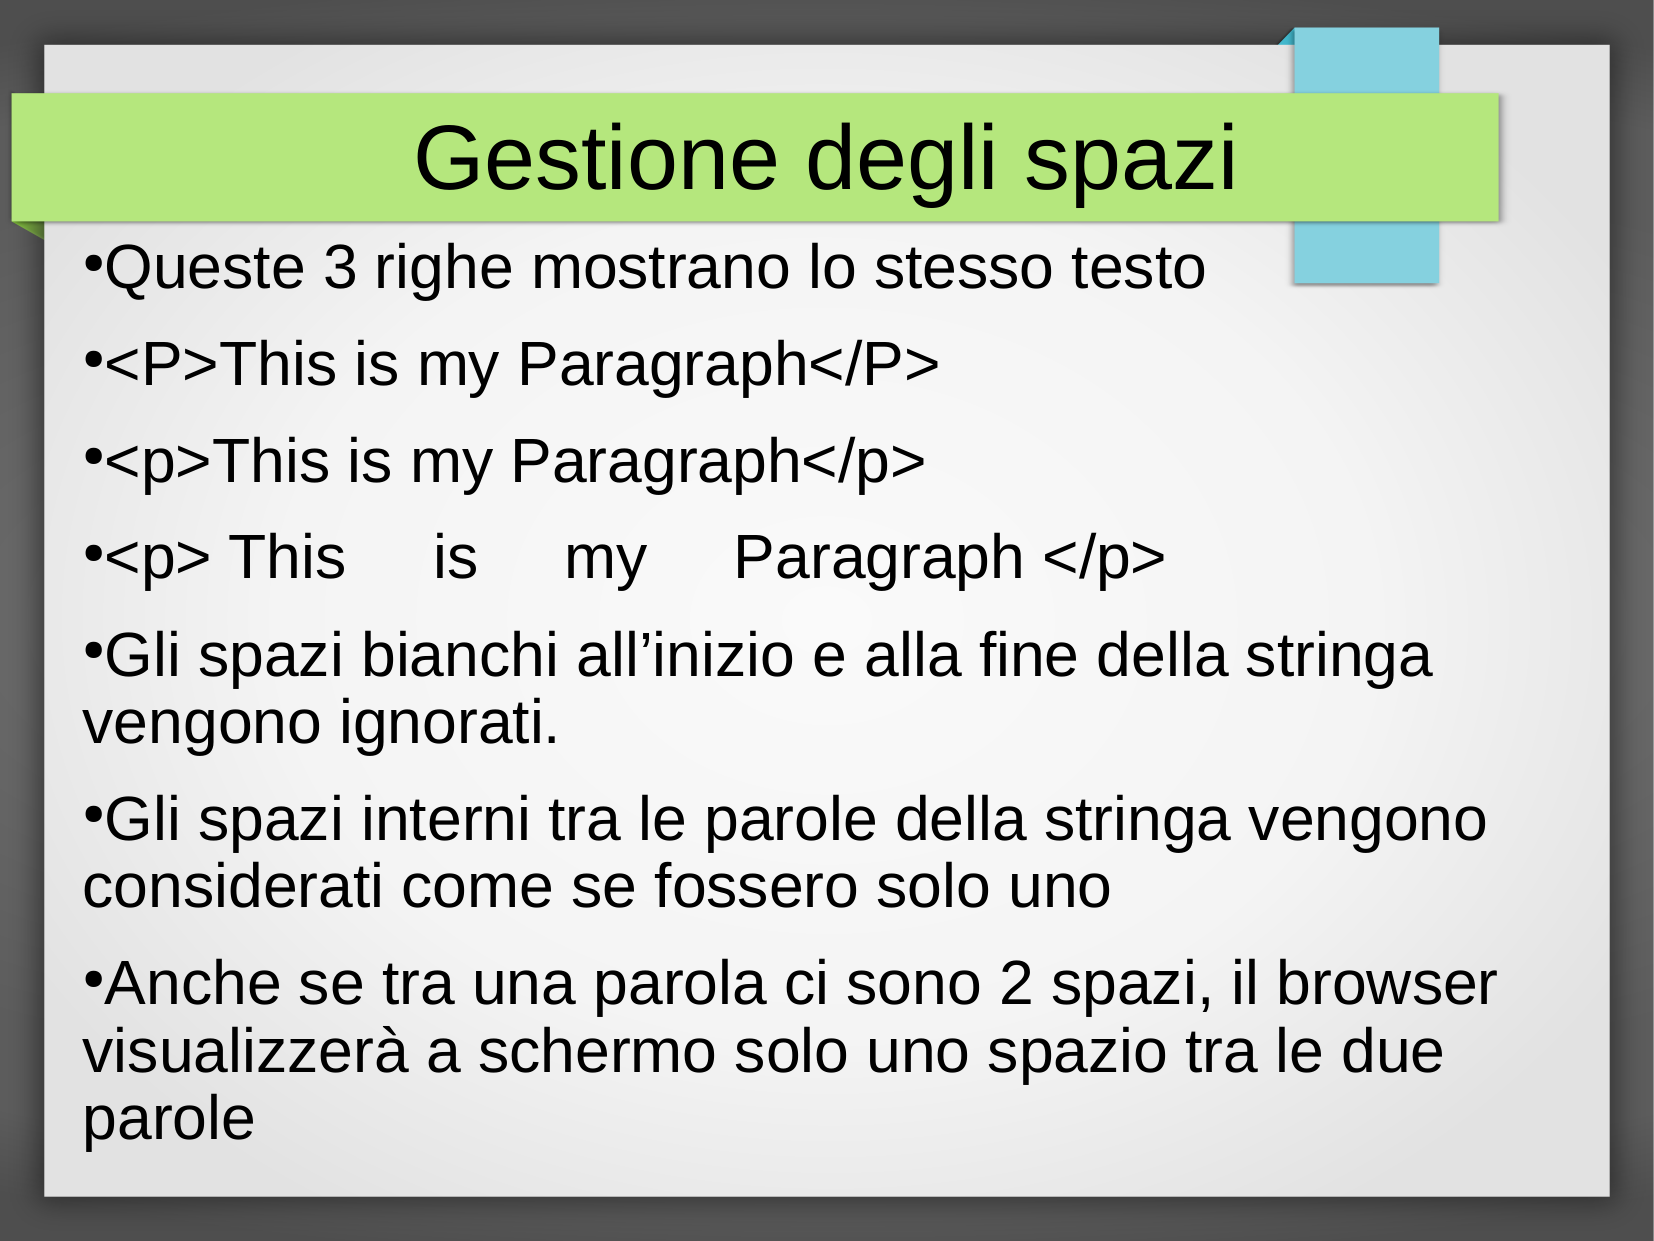

# Gestione degli spazi
Queste 3 righe mostrano lo stesso testo
<P>This is my Paragraph</P>
<p>This is my Paragraph</p>
<p> This     is     my     Paragraph </p>
Gli spazi bianchi all’inizio e alla fine della stringa vengono ignorati.
Gli spazi interni tra le parole della stringa vengono considerati come se fossero solo uno
Anche se tra una parola ci sono 2 spazi, il browser visualizzerà a schermo solo uno spazio tra le due parole